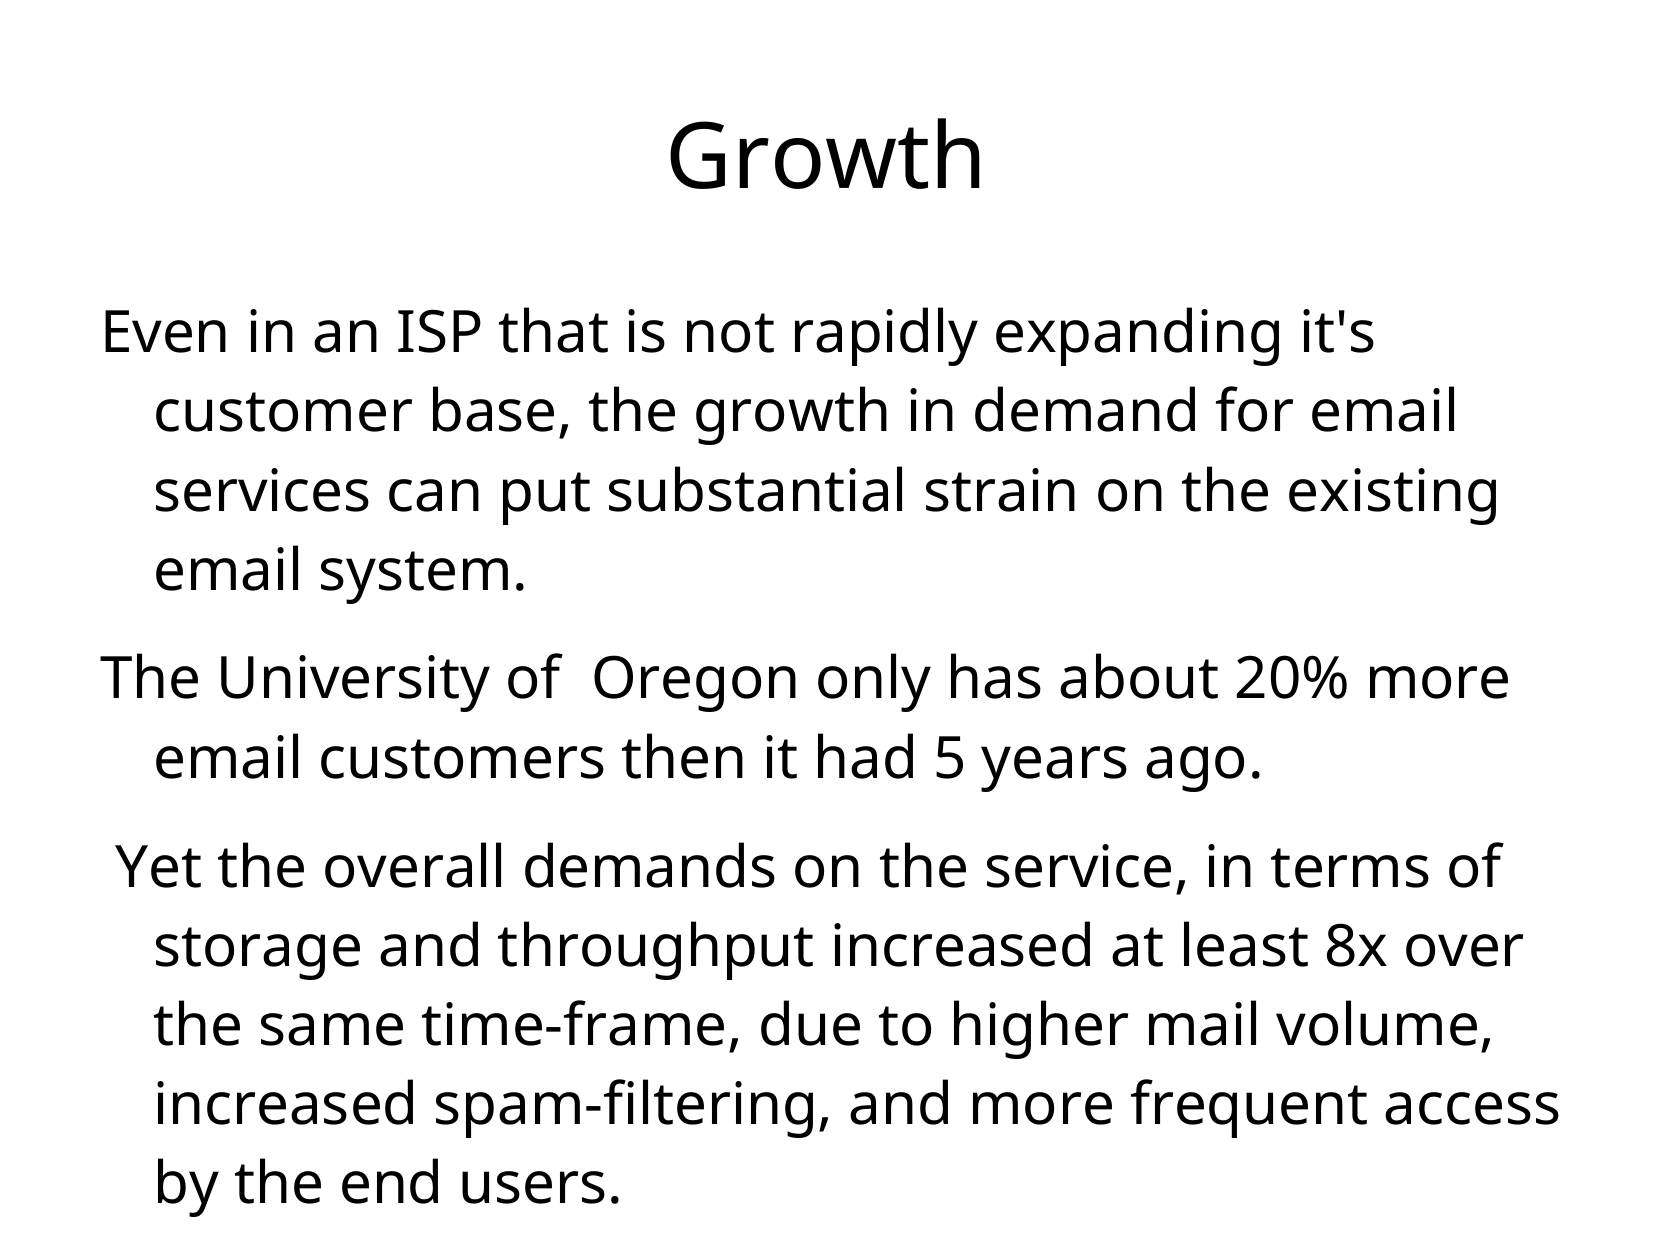

# Growth
Even in an ISP that is not rapidly expanding it's customer base, the growth in demand for email services can put substantial strain on the existing email system.
The University of Oregon only has about 20% more email customers then it had 5 years ago.
 Yet the overall demands on the service, in terms of storage and throughput increased at least 8x over the same time-frame, due to higher mail volume, increased spam-filtering, and more frequent access by the end users.